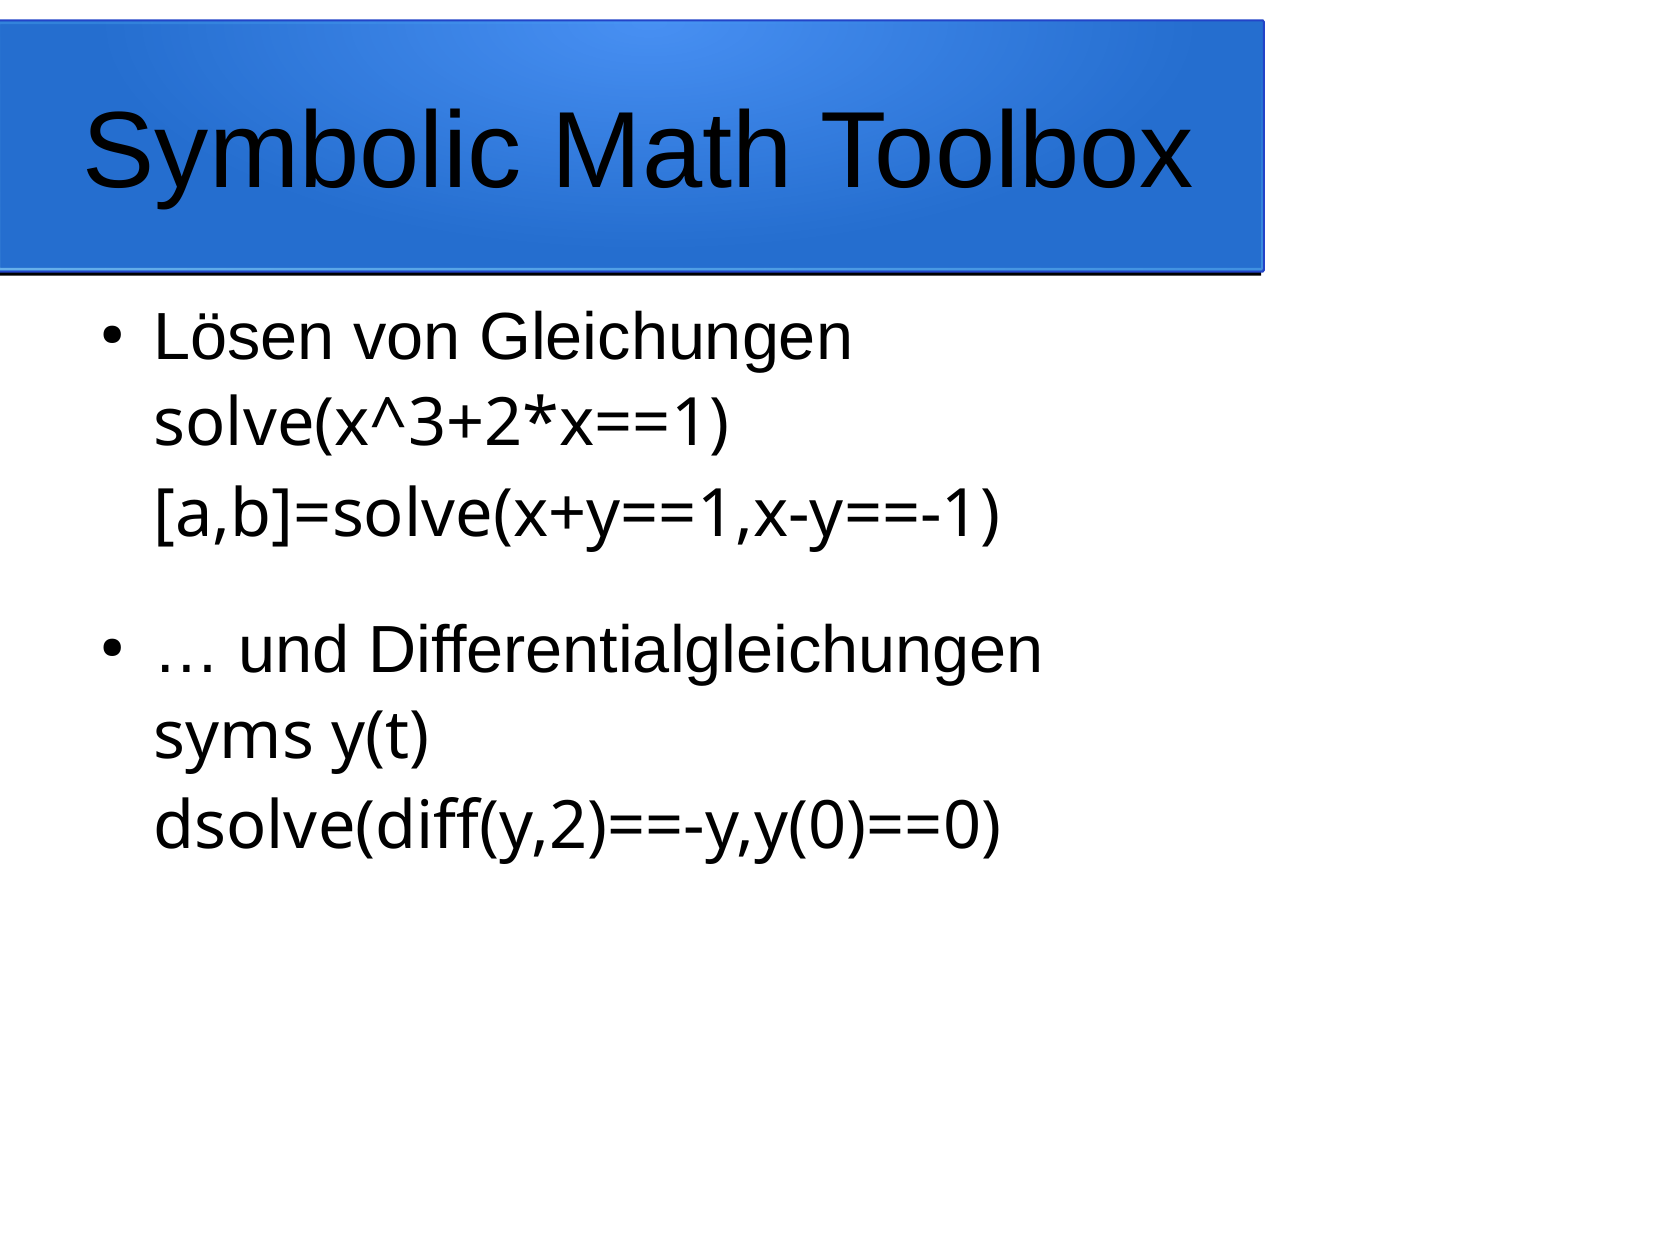

# Symbolic Math Toolbox
Lösen von Gleichungen
solve(x^3+2*x==1)
[a,b]=solve(x+y==1,x-y==-1)
… und Differentialgleichungen
syms y(t)
dsolve(diff(y,2)==-y,y(0)==0)